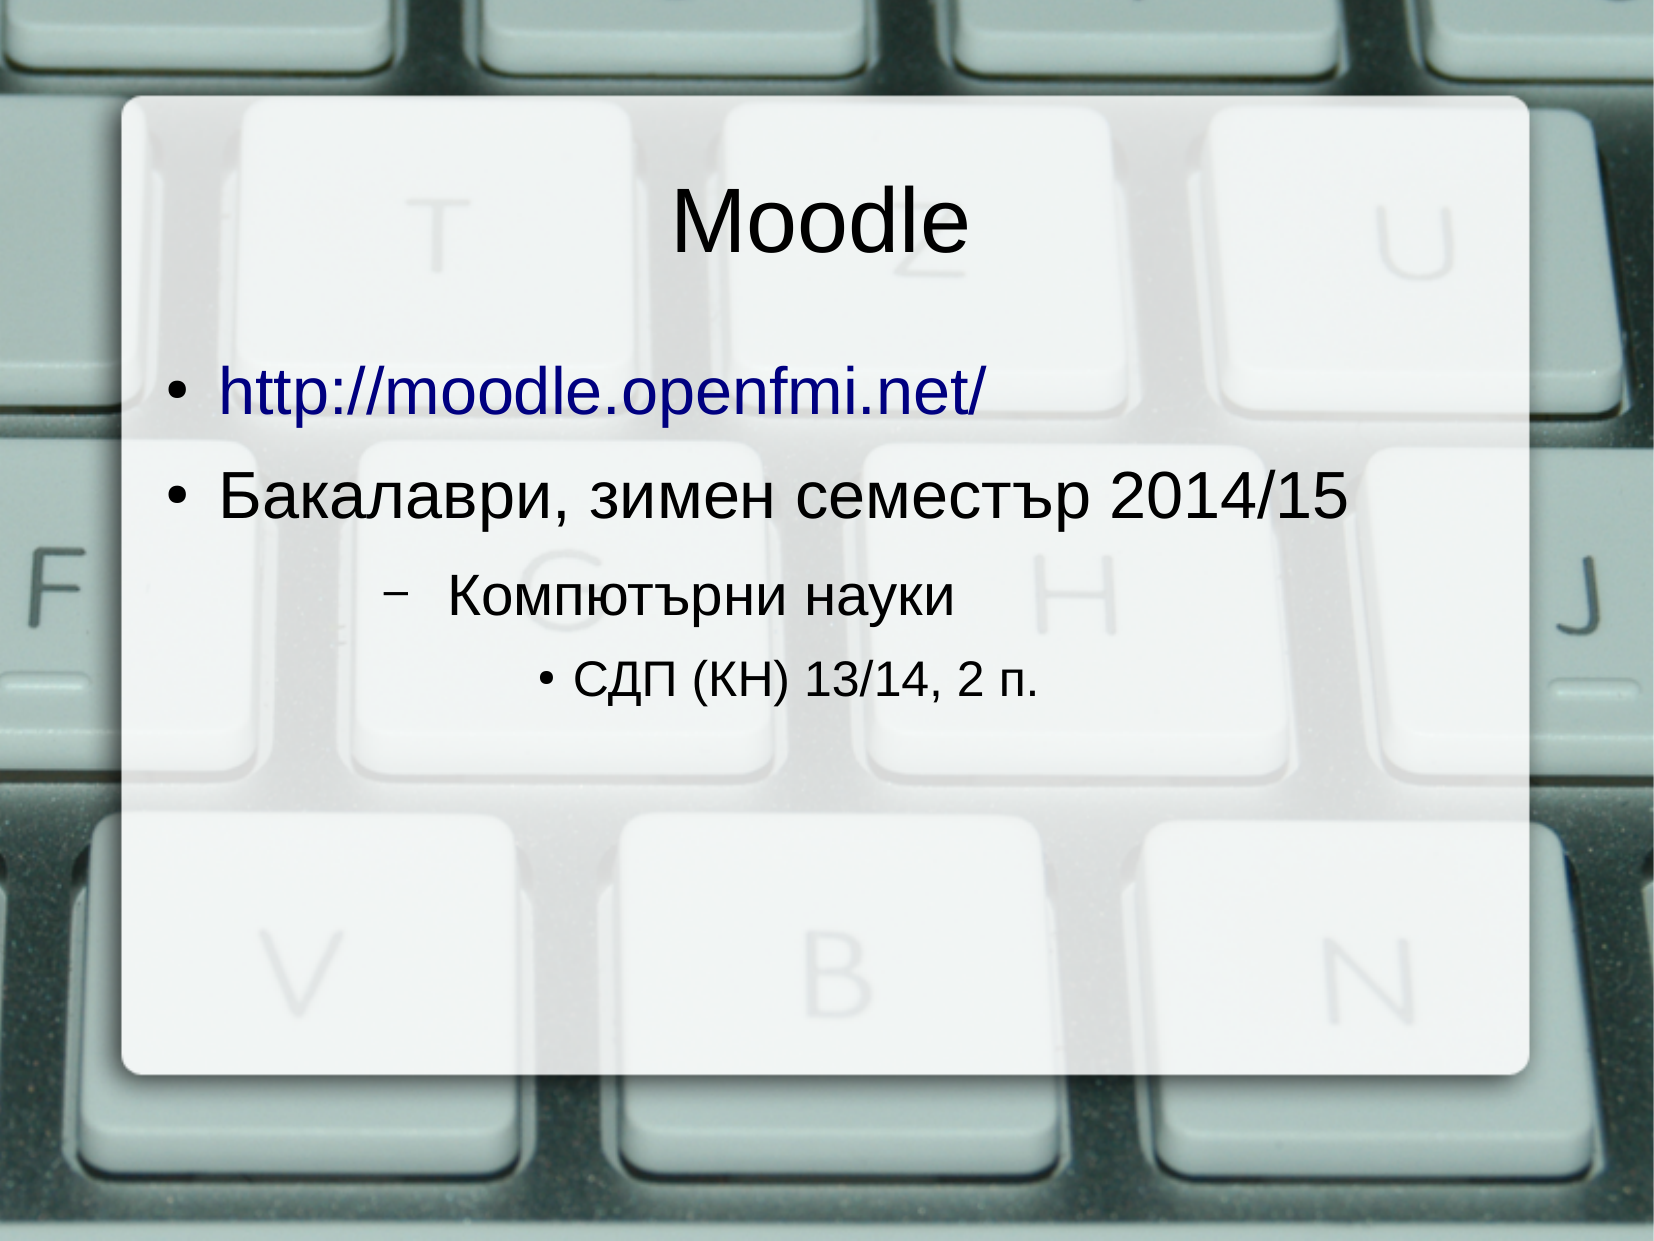

# Moodle
http://moodle.openfmi.net/
Бакалаври, зимен семестър 2014/15
 Компютърни науки
СДП (КН) 13/14, 2 п.